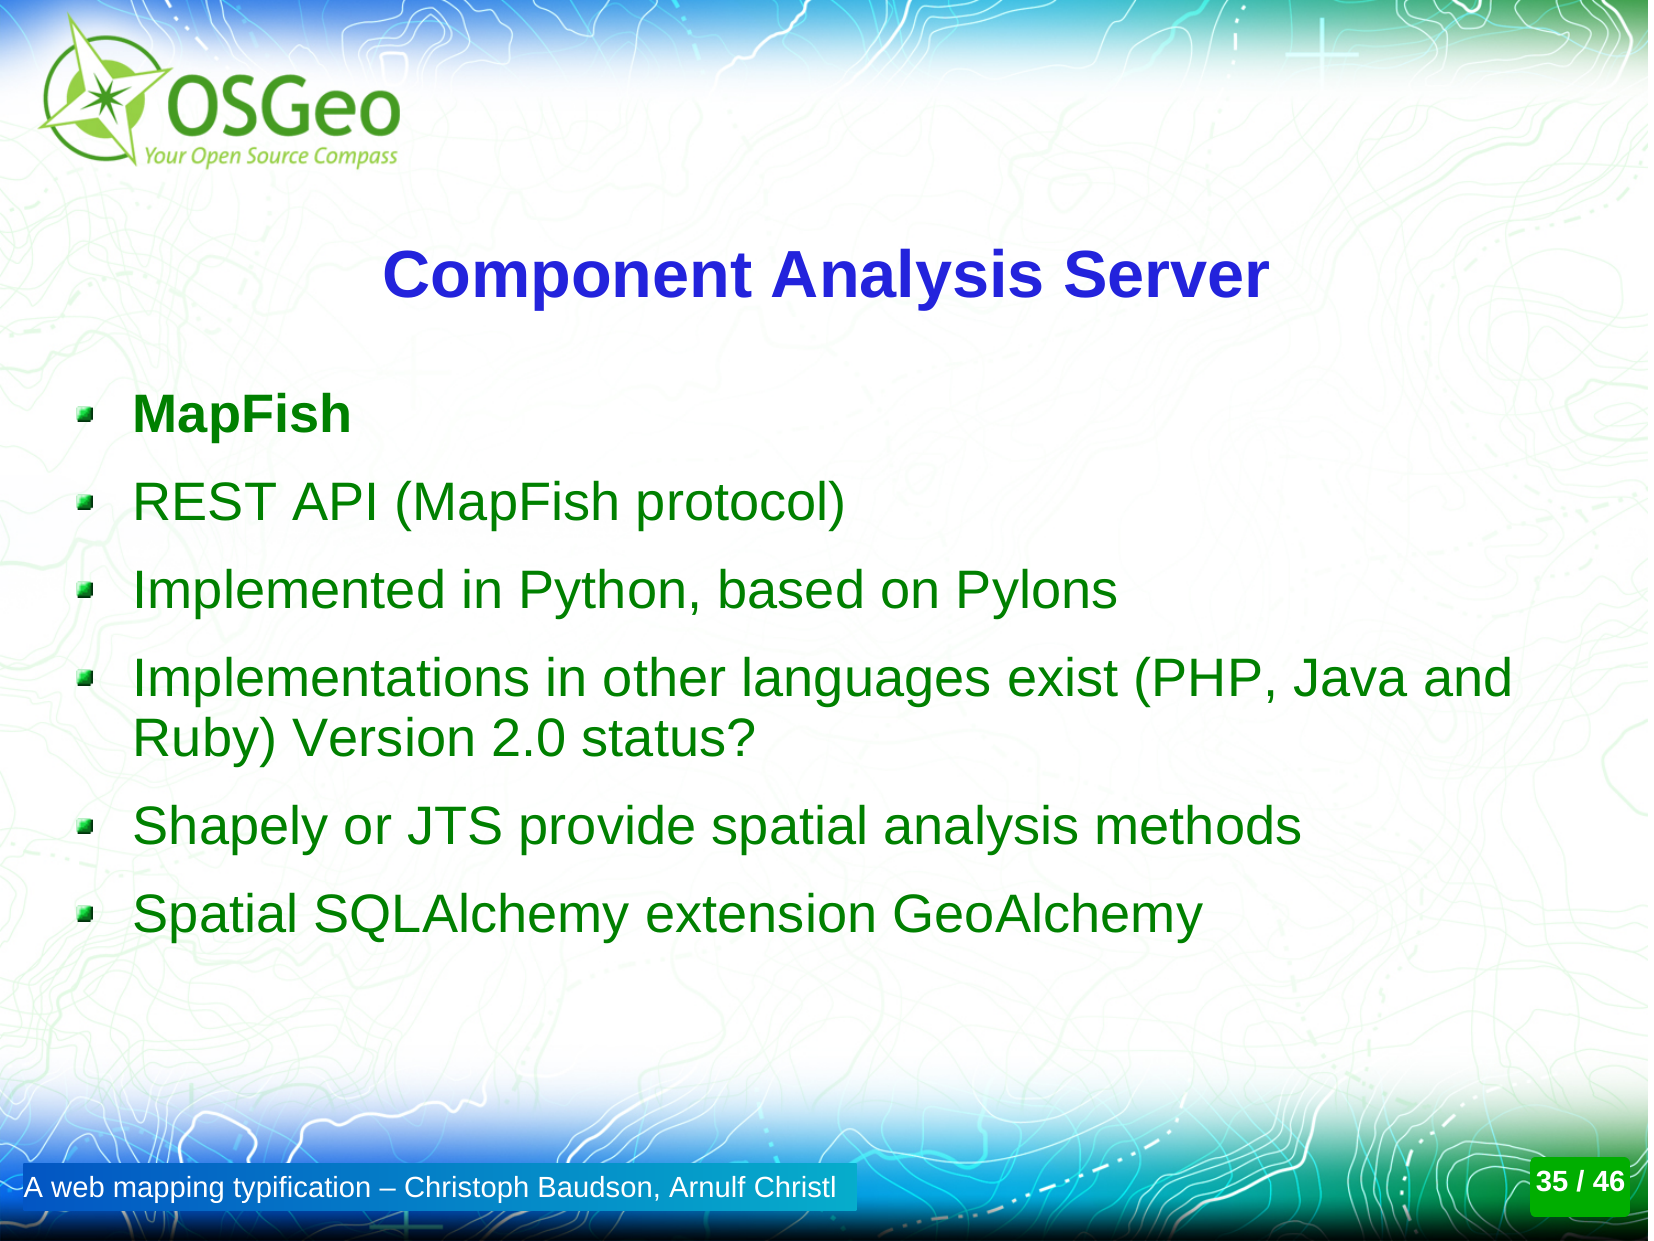

# Component Analysis Server
MapFish
REST API (MapFish protocol)
Implemented in Python, based on Pylons
Implementations in other languages exist (PHP, Java and Ruby) Version 2.0 status?
Shapely or JTS provide spatial analysis methods
Spatial SQLAlchemy extension GeoAlchemy